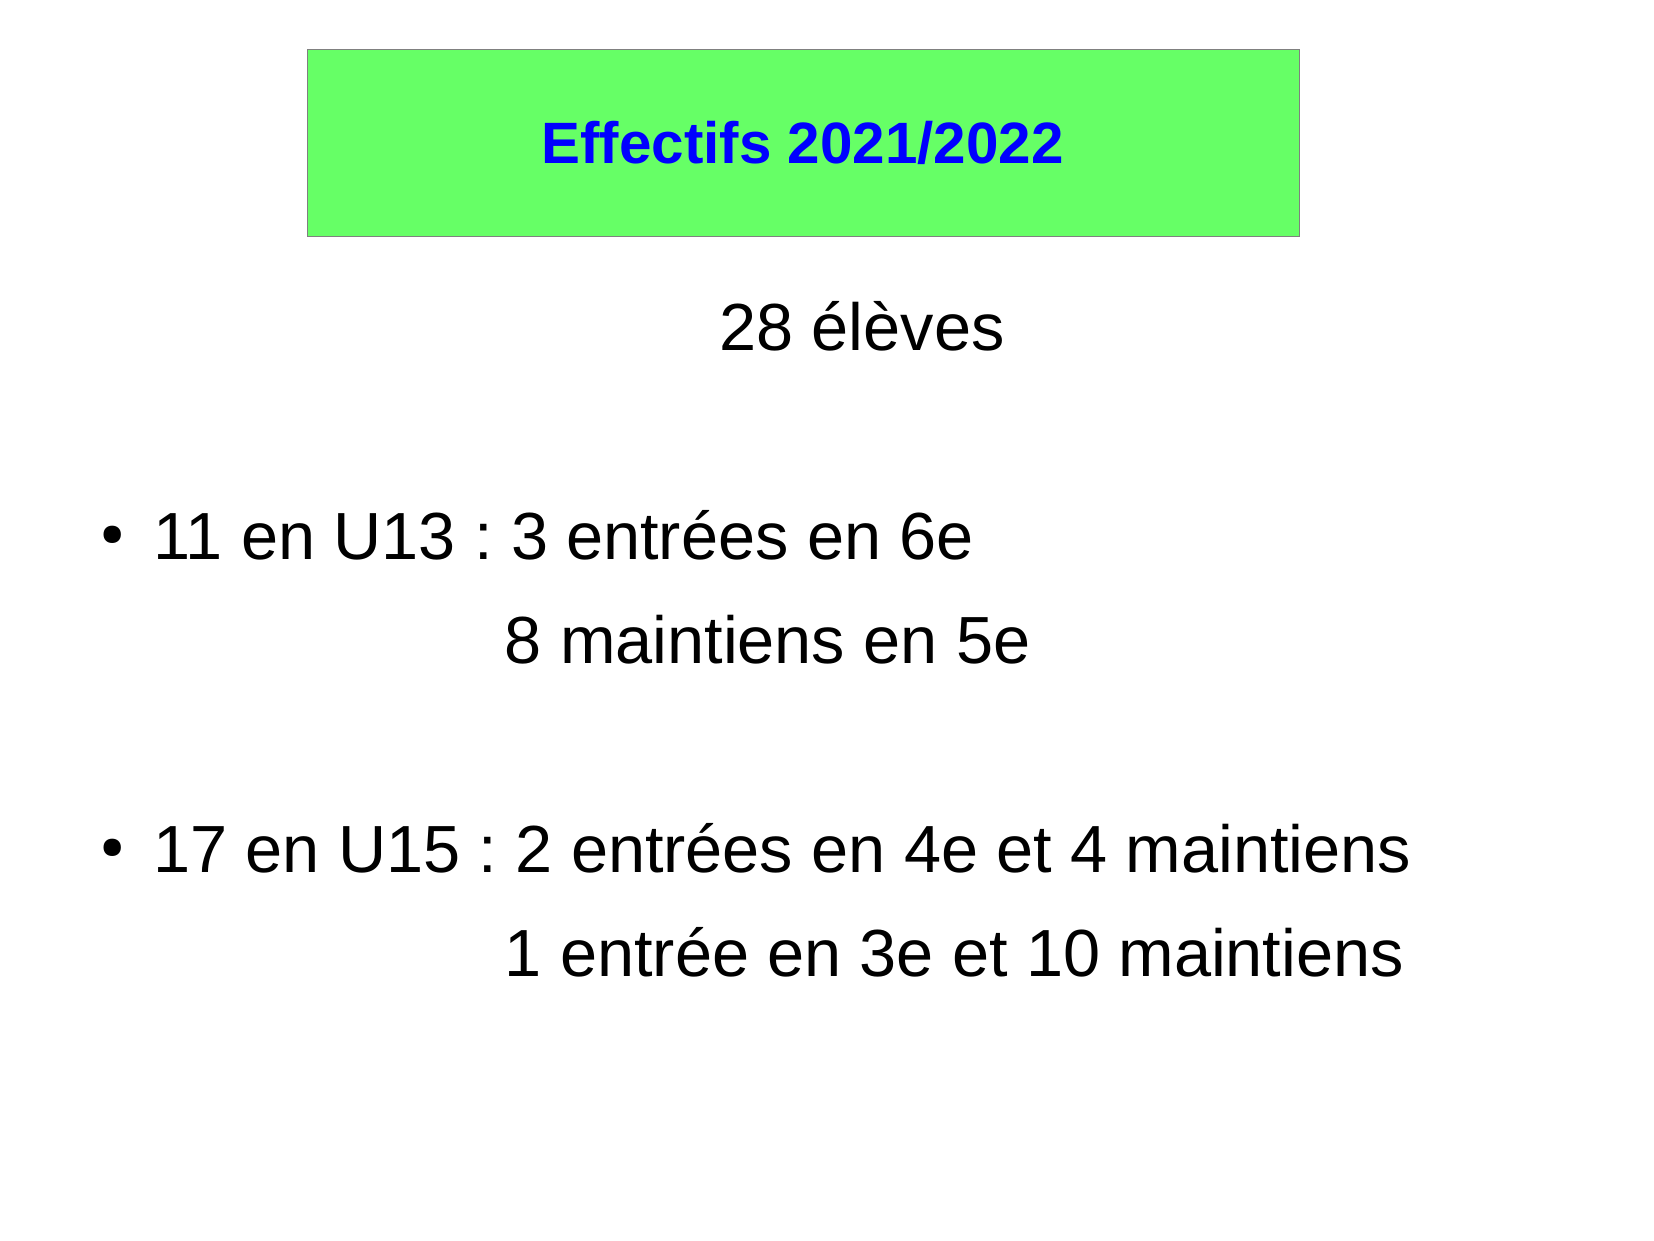

Effectifs 2021/2022
# 28 élèves
11 en U13 : 3 entrées en 6e
 8 maintiens en 5e
17 en U15 : 2 entrées en 4e et 4 maintiens
 1 entrée en 3e et 10 maintiens